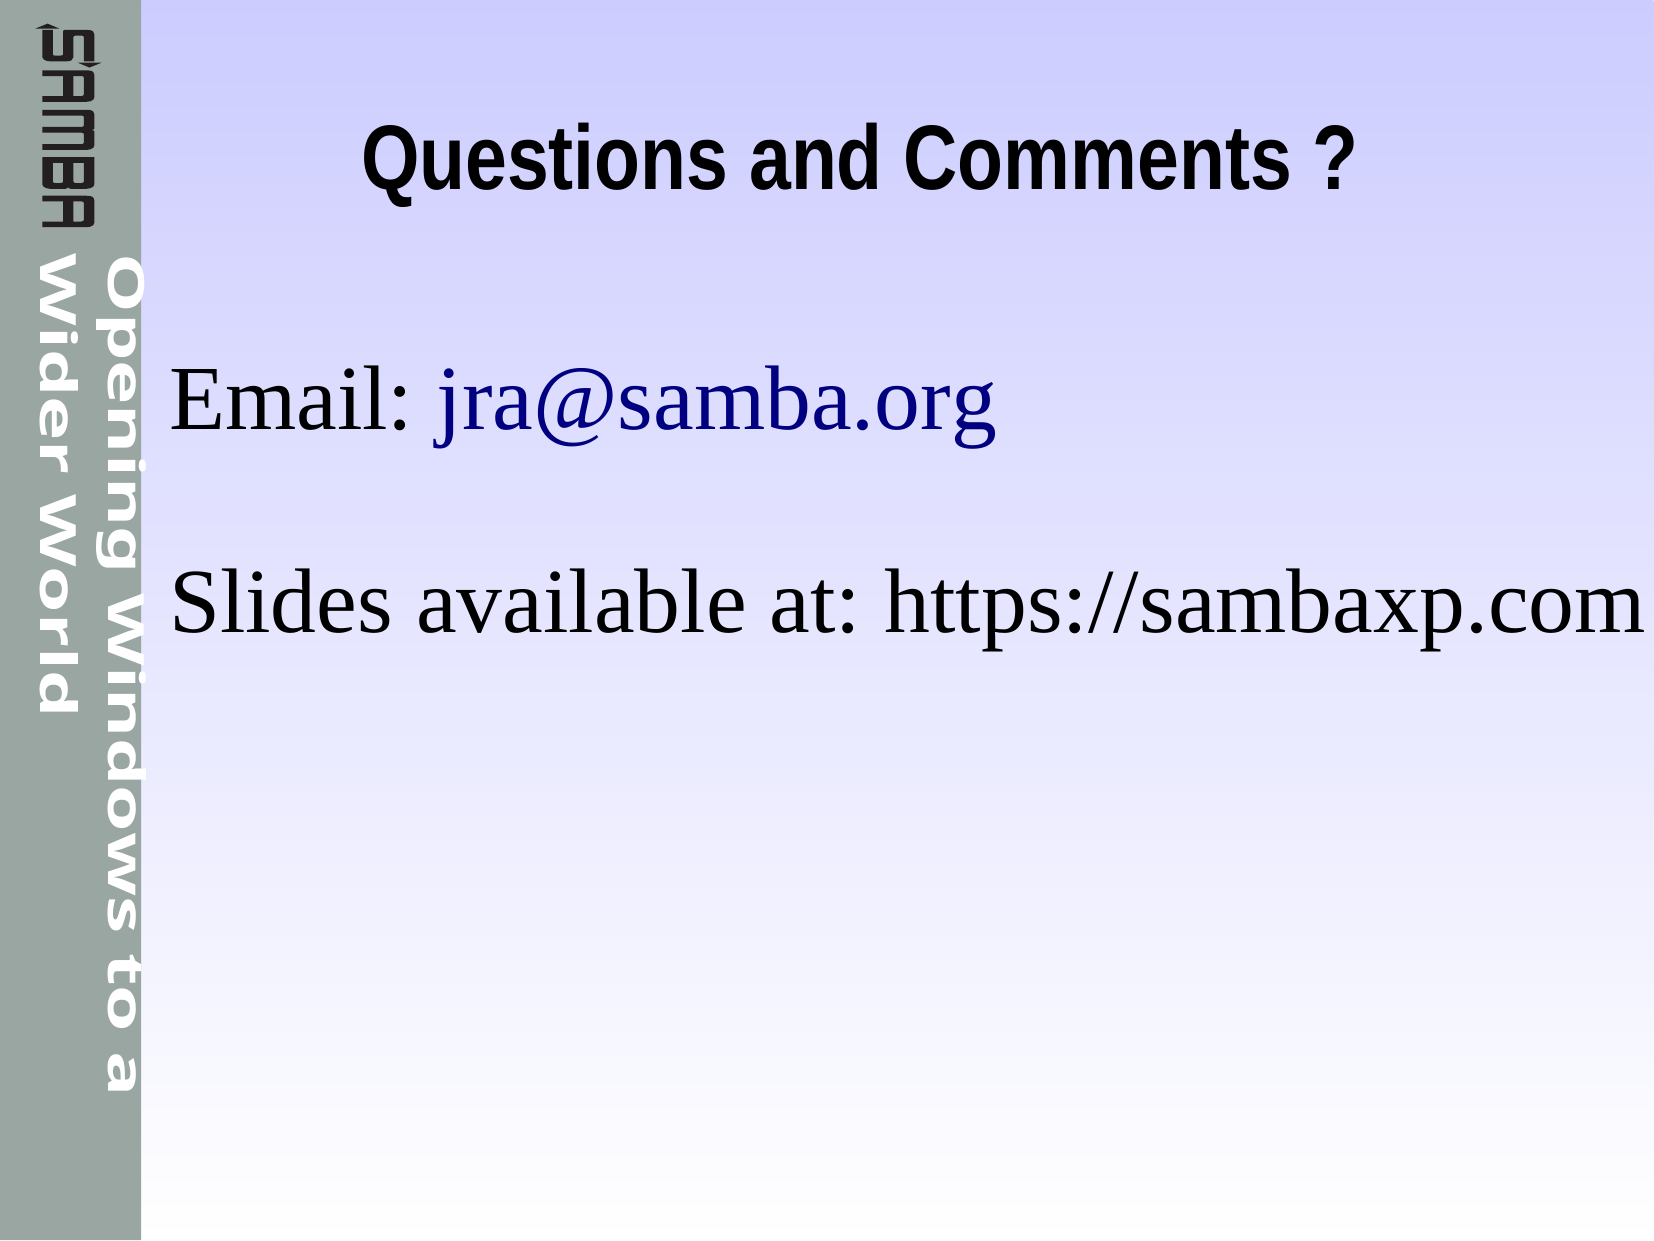

# Questions and Comments ?
Email: jra@samba.org
Slides available at: https://sambaxp.com